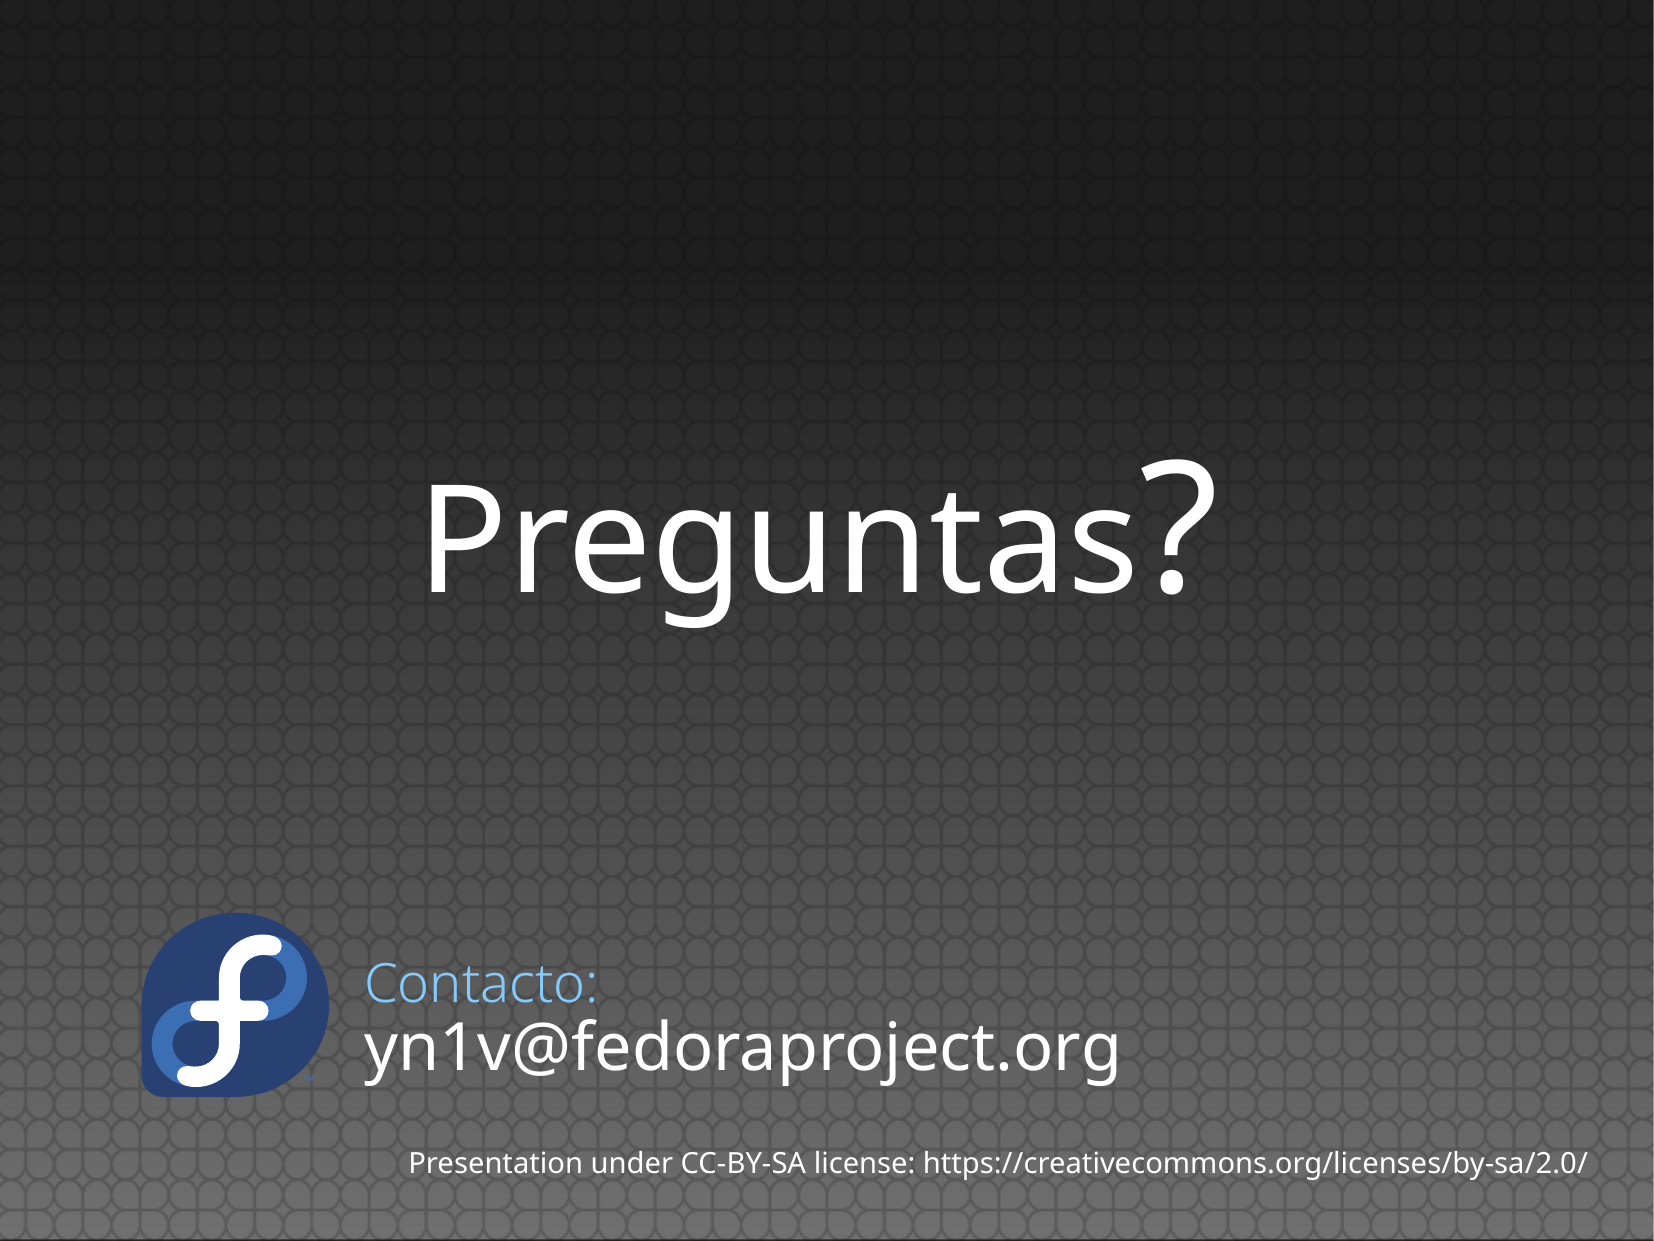

# Preguntas?
Contacto:
yn1v@fedoraproject.org
Presentation under CC-BY-SA license: https://creativecommons.org/licenses/by-sa/2.0/